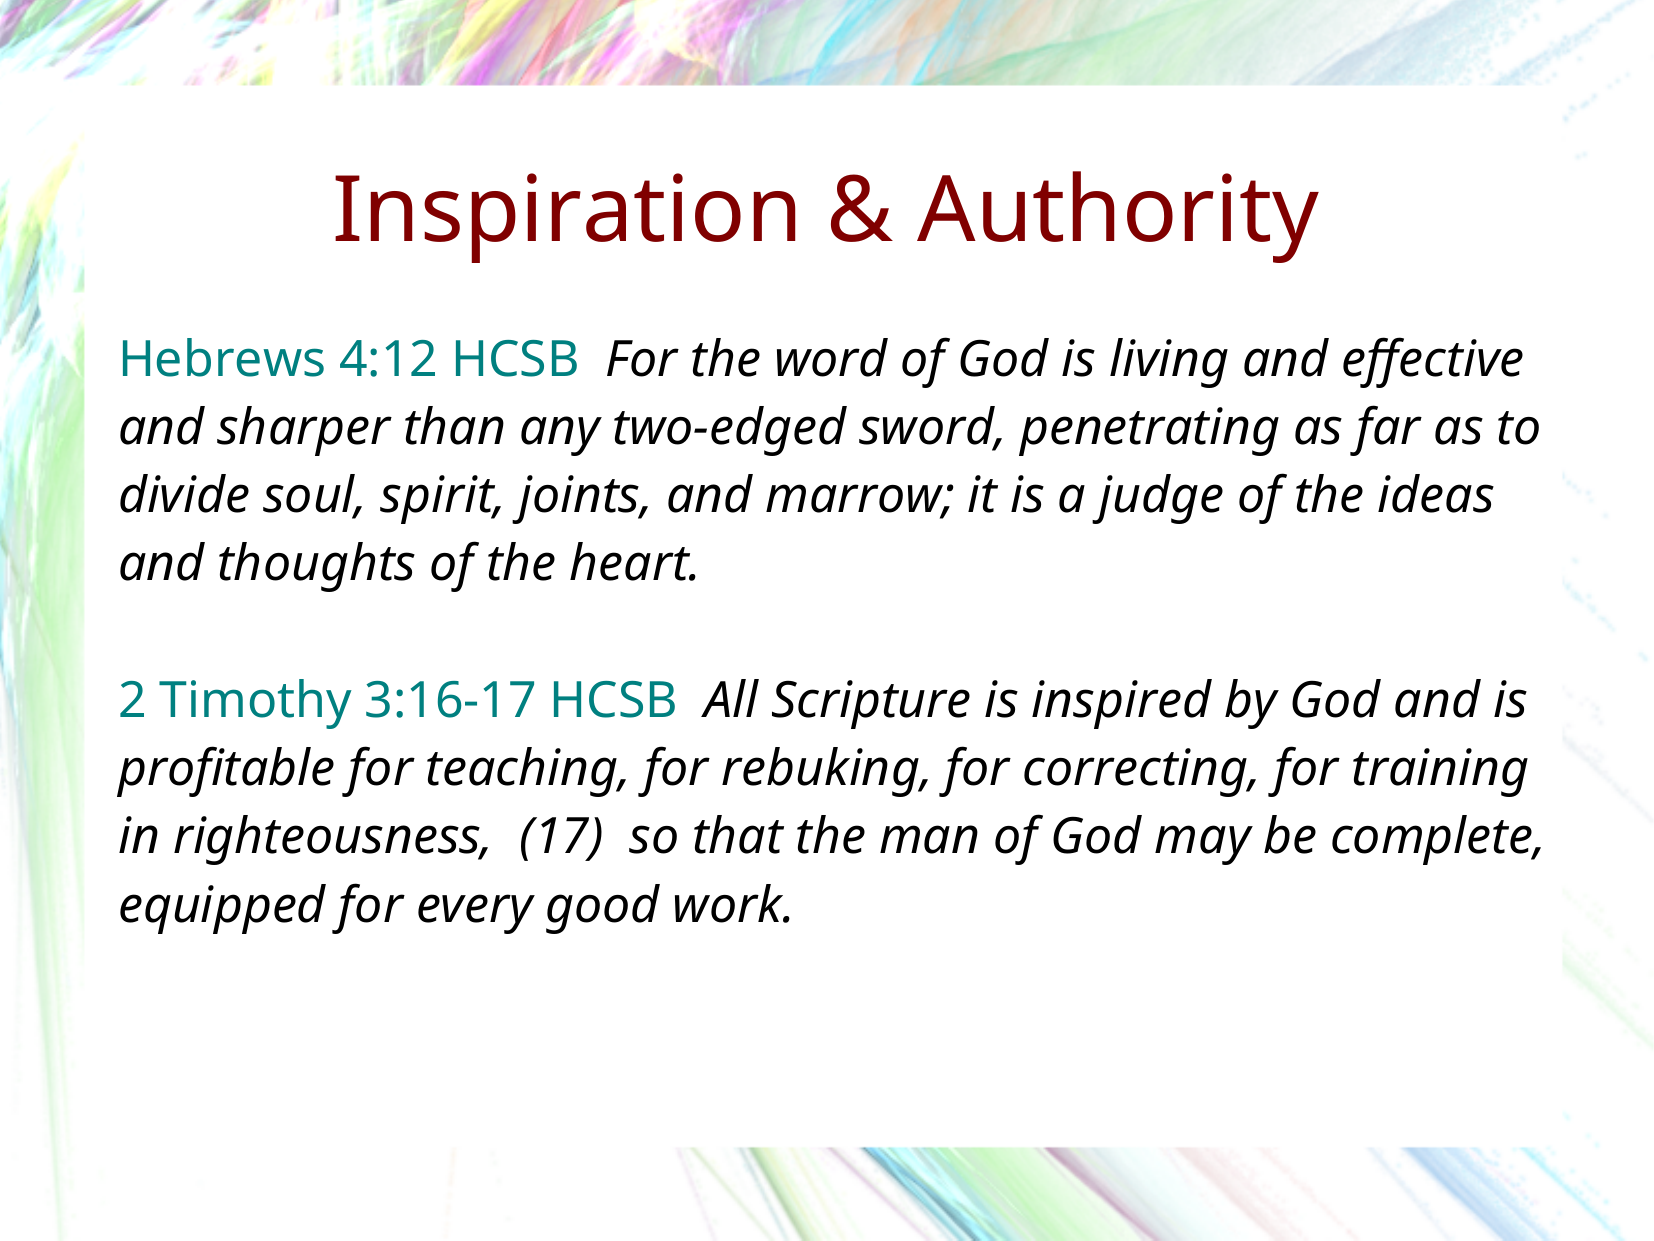

# Inspiration & Authority
Hebrews 4:12 HCSB For the word of God is living and effective and sharper than any two-edged sword, penetrating as far as to divide soul, spirit, joints, and marrow; it is a judge of the ideas and thoughts of the heart.
2 Timothy 3:16-17 HCSB All Scripture is inspired by God and is profitable for teaching, for rebuking, for correcting, for training in righteousness, (17) so that the man of God may be complete, equipped for every good work.